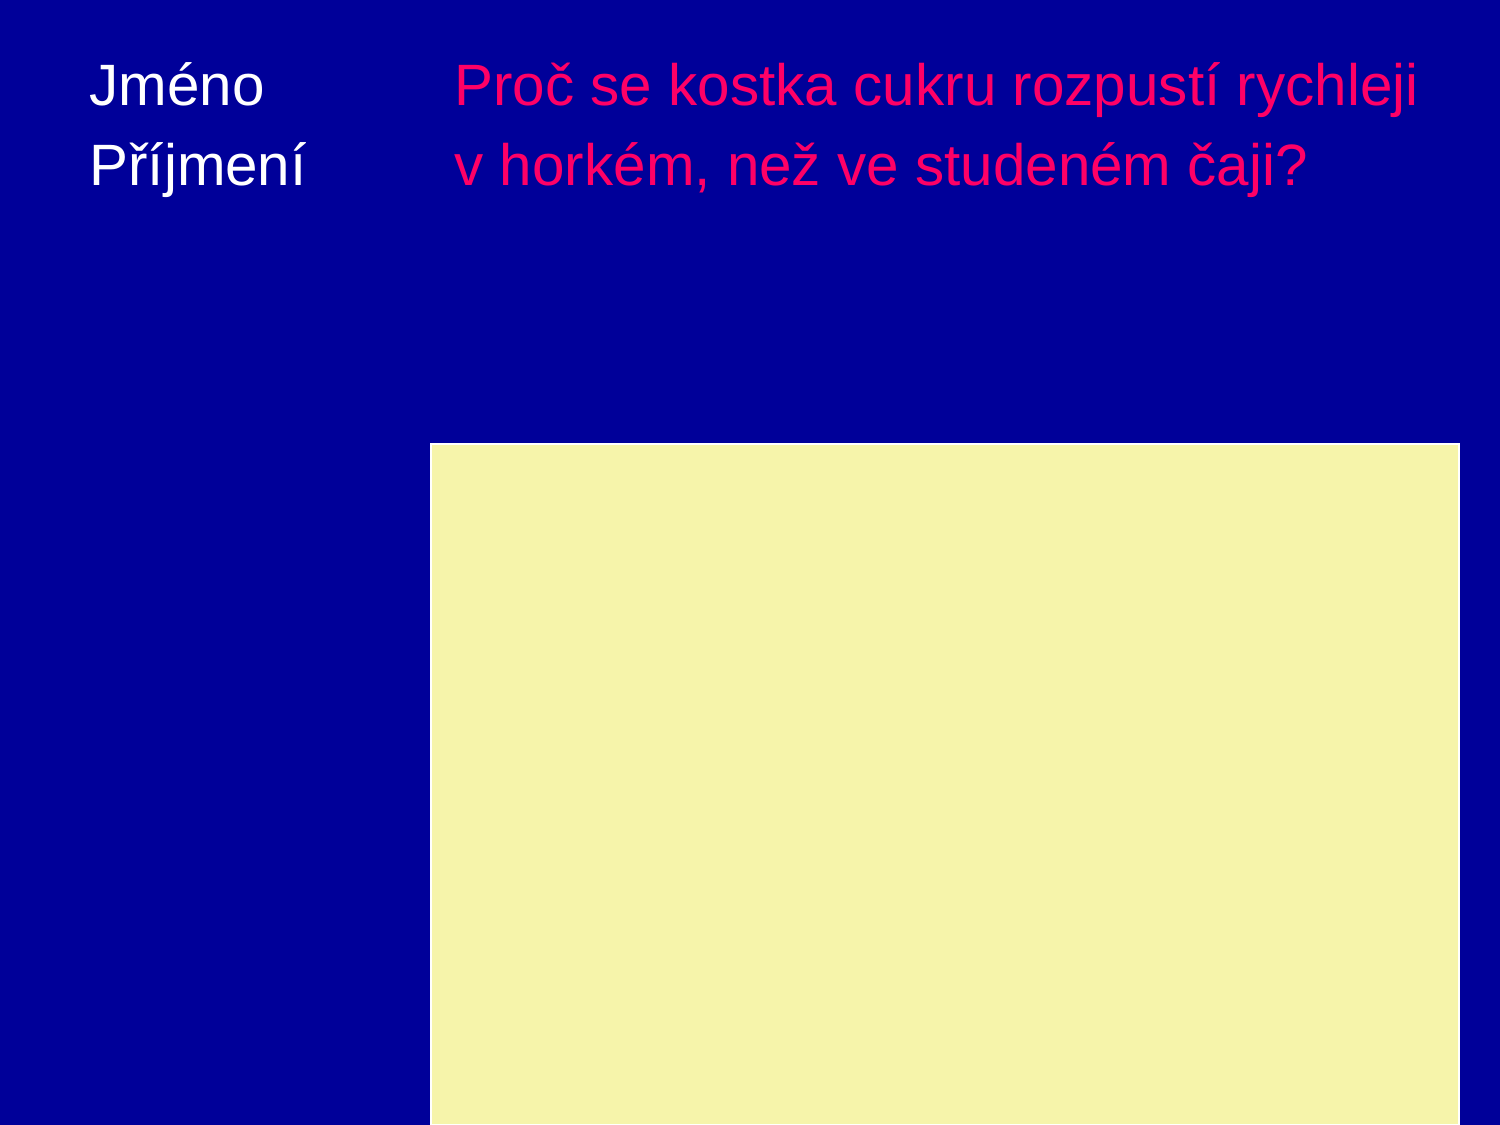

Jméno
Příjmení
Proč se kostka cukru rozpustí rychleji
v horkém, než ve studeném čaji?
Za vyšší teploty jsou intenzivnější nárazy
molekul vody na krystalovou mříž cukru, rychlejší je též difuze molekul cukru v čaji.